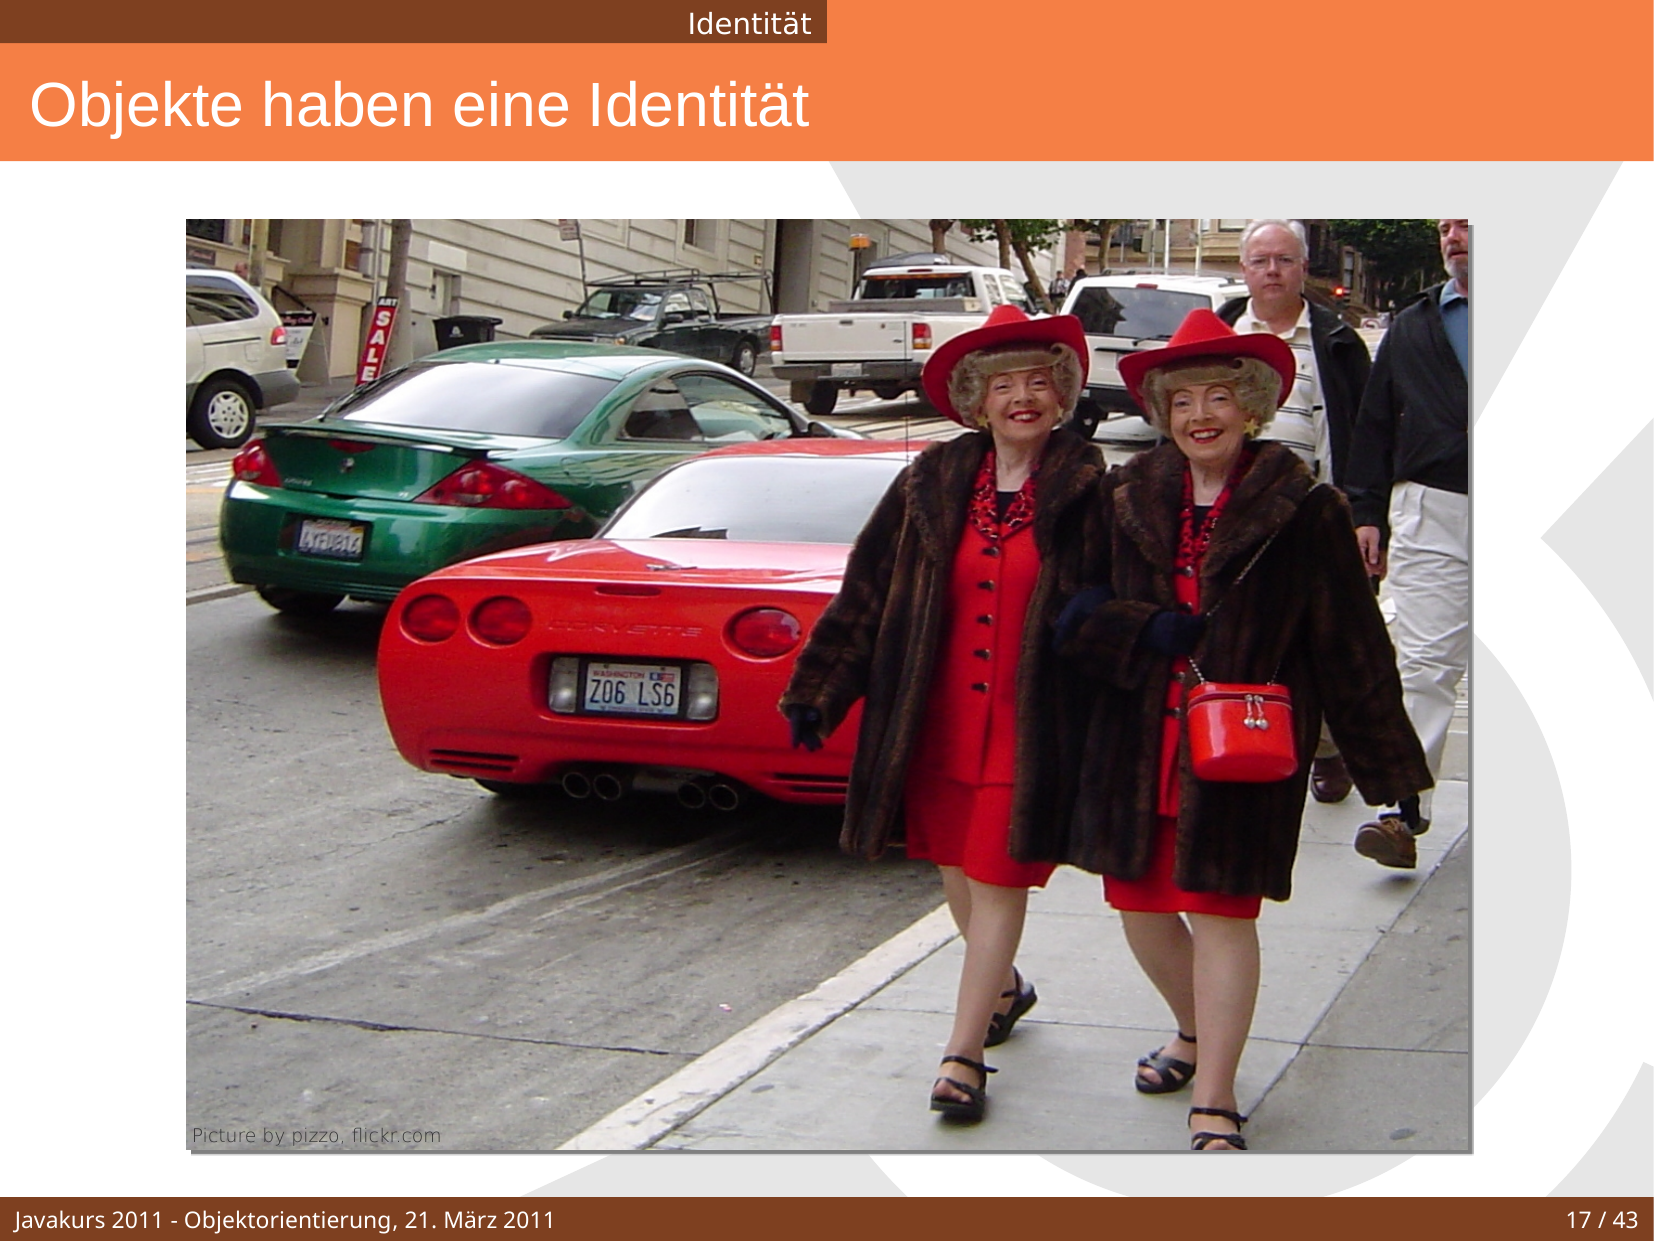

Identität
# Objekte haben eine Identität
Picture by pizzo, flickr.com